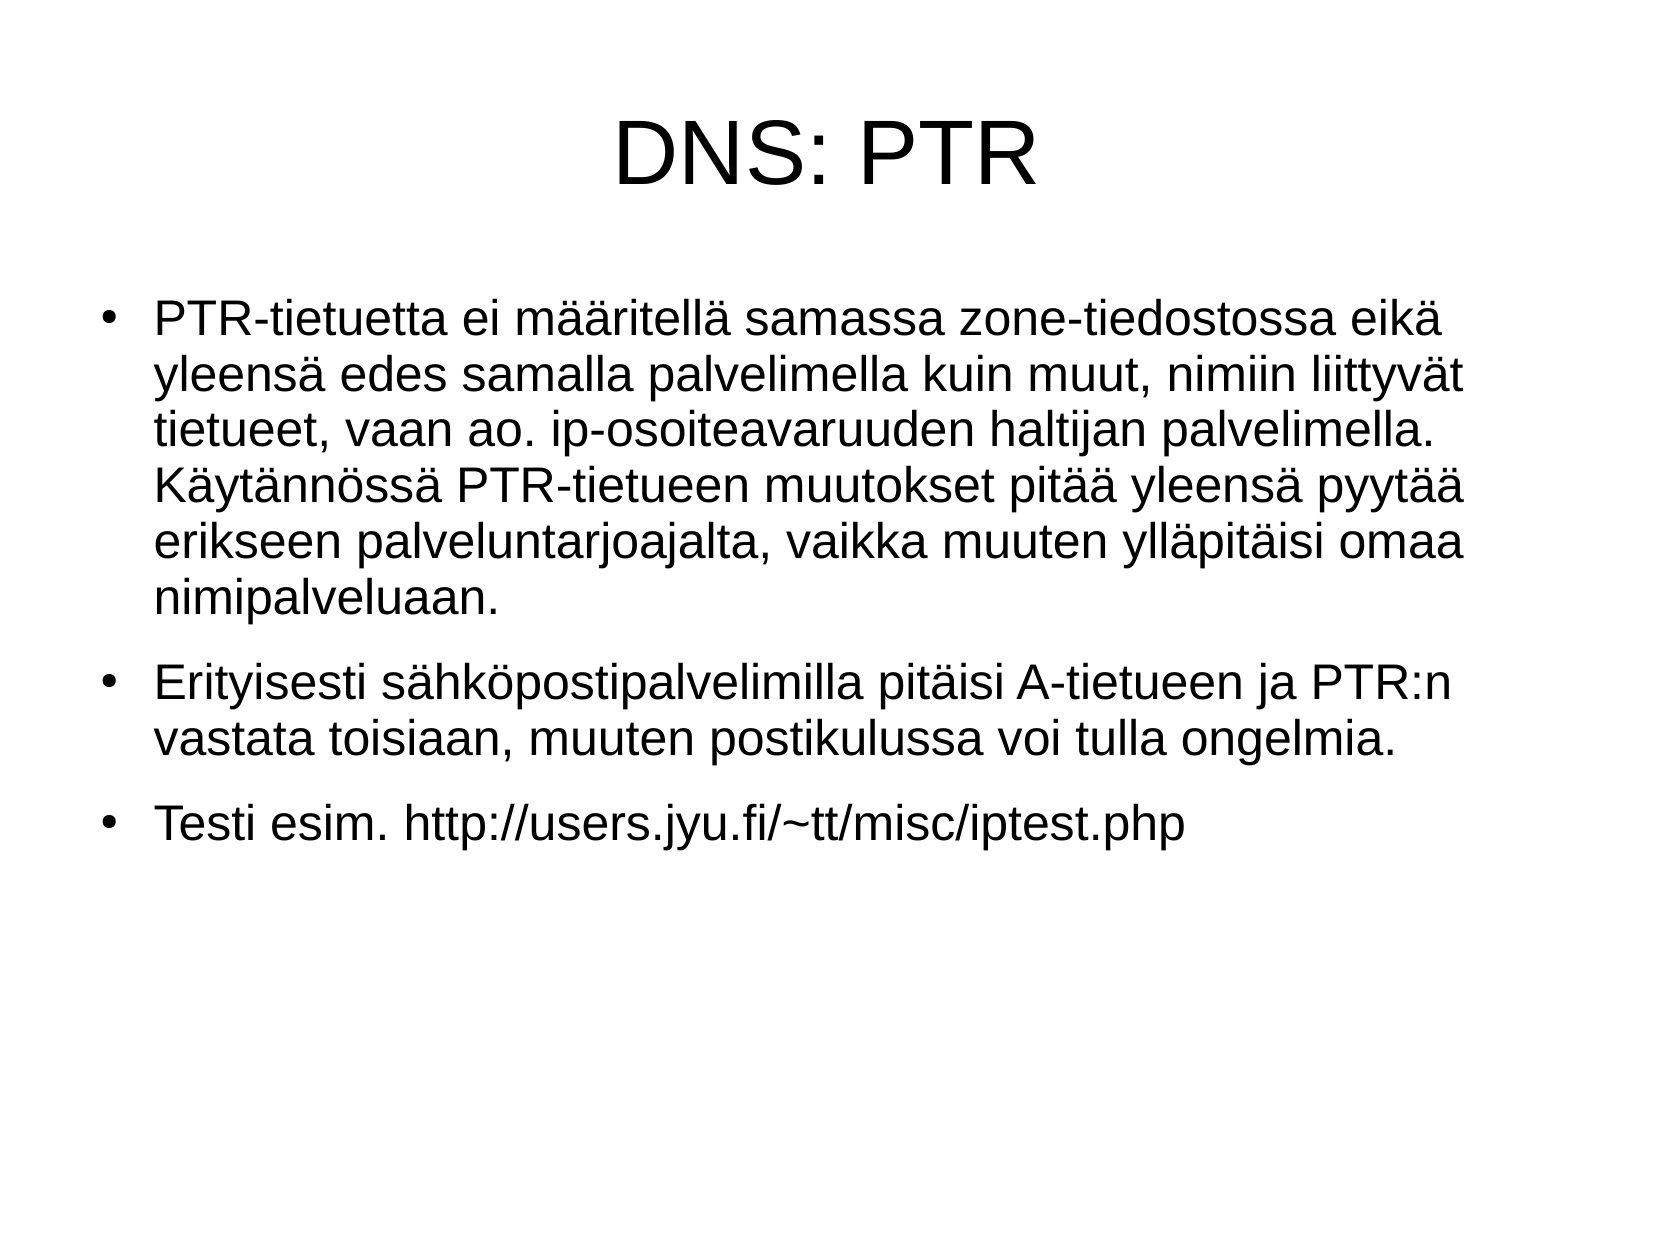

# DNS: PTR
PTR-tietuetta ei määritellä samassa zone-tiedostossa eikä yleensä edes samalla palvelimella kuin muut, nimiin liittyvät tietueet, vaan ao. ip-osoiteavaruuden haltijan palvelimella. Käytännössä PTR-tietueen muutokset pitää yleensä pyytää erikseen palveluntarjoajalta, vaikka muuten ylläpitäisi omaa nimipalveluaan.
Erityisesti sähköpostipalvelimilla pitäisi A-tietueen ja PTR:n vastata toisiaan, muuten postikulussa voi tulla ongelmia.
Testi esim. http://users.jyu.fi/~tt/misc/iptest.php